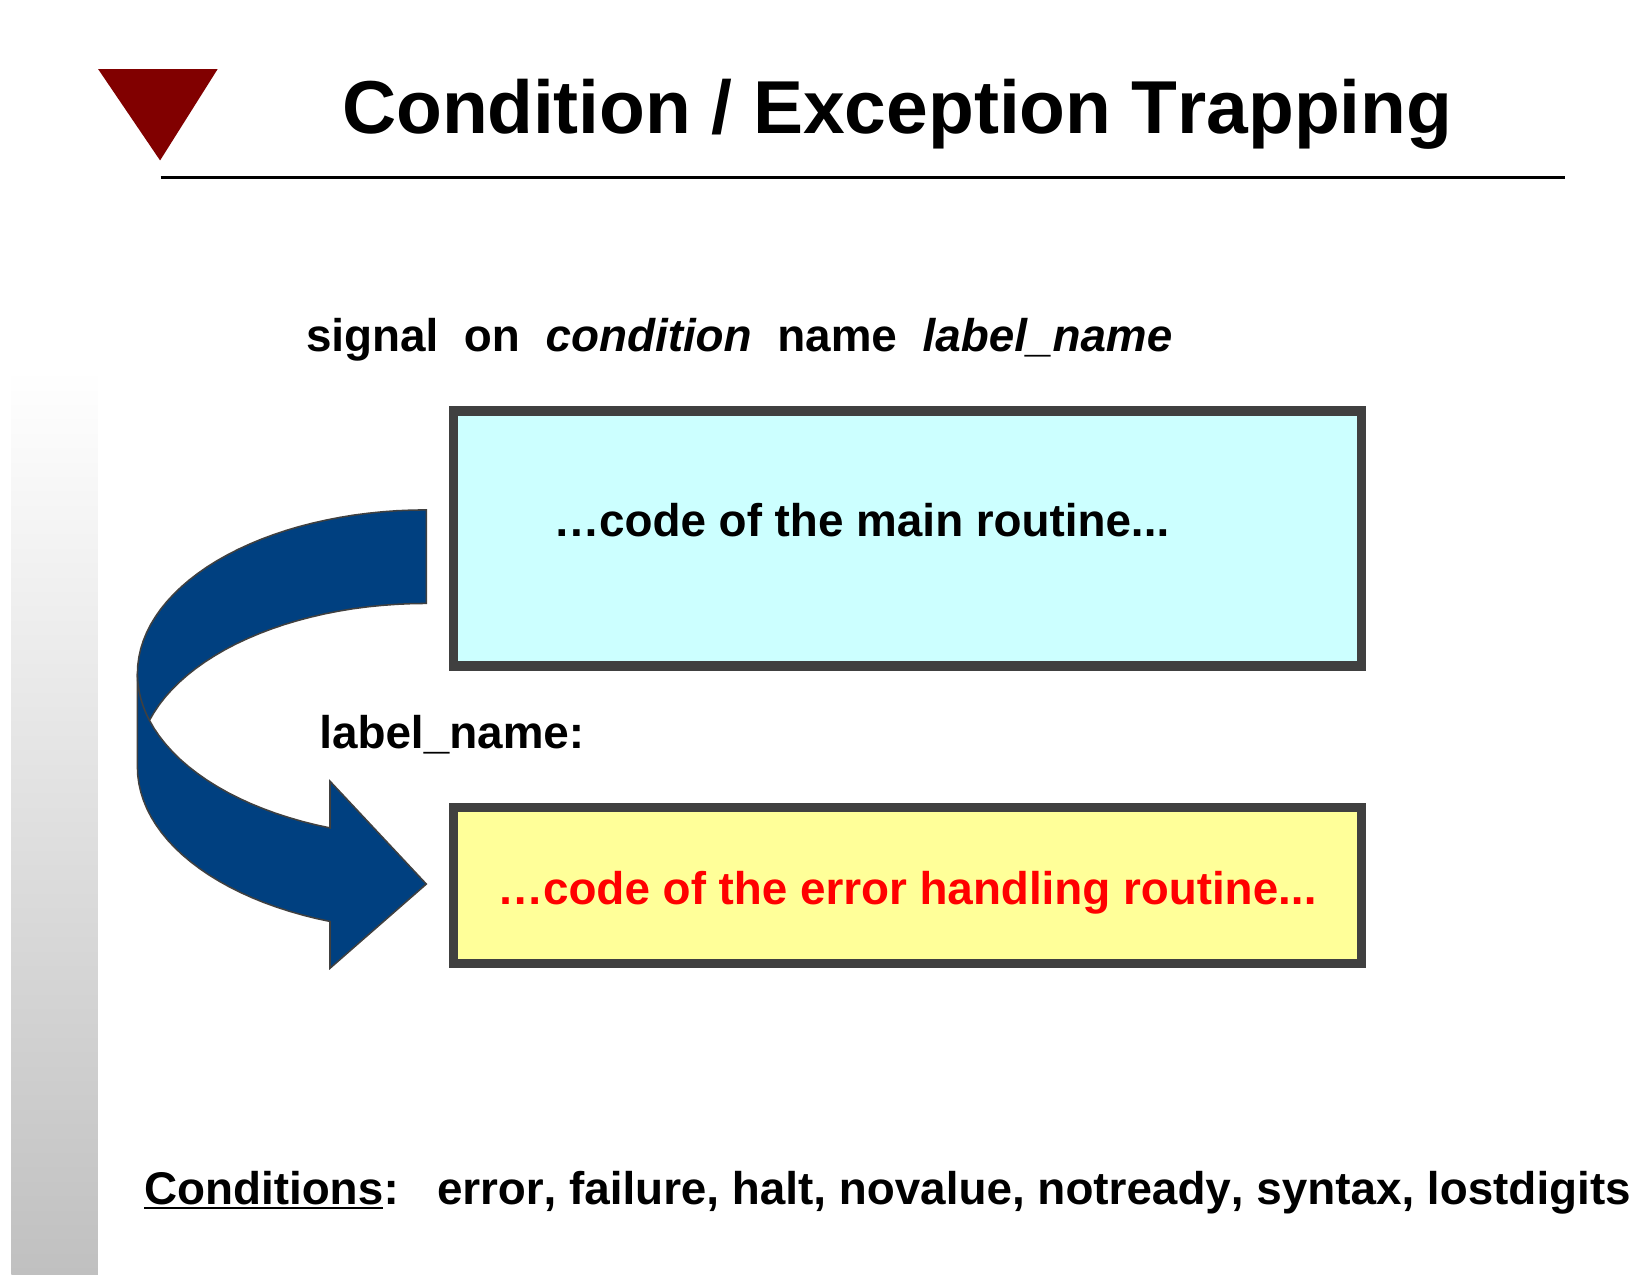

Condition / Exception Trapping
signal on condition name label_name
…code of the main routine...
label_name:
…code of the error handling routine...
Conditions: error, failure, halt, novalue, notready, syntax, lostdigits